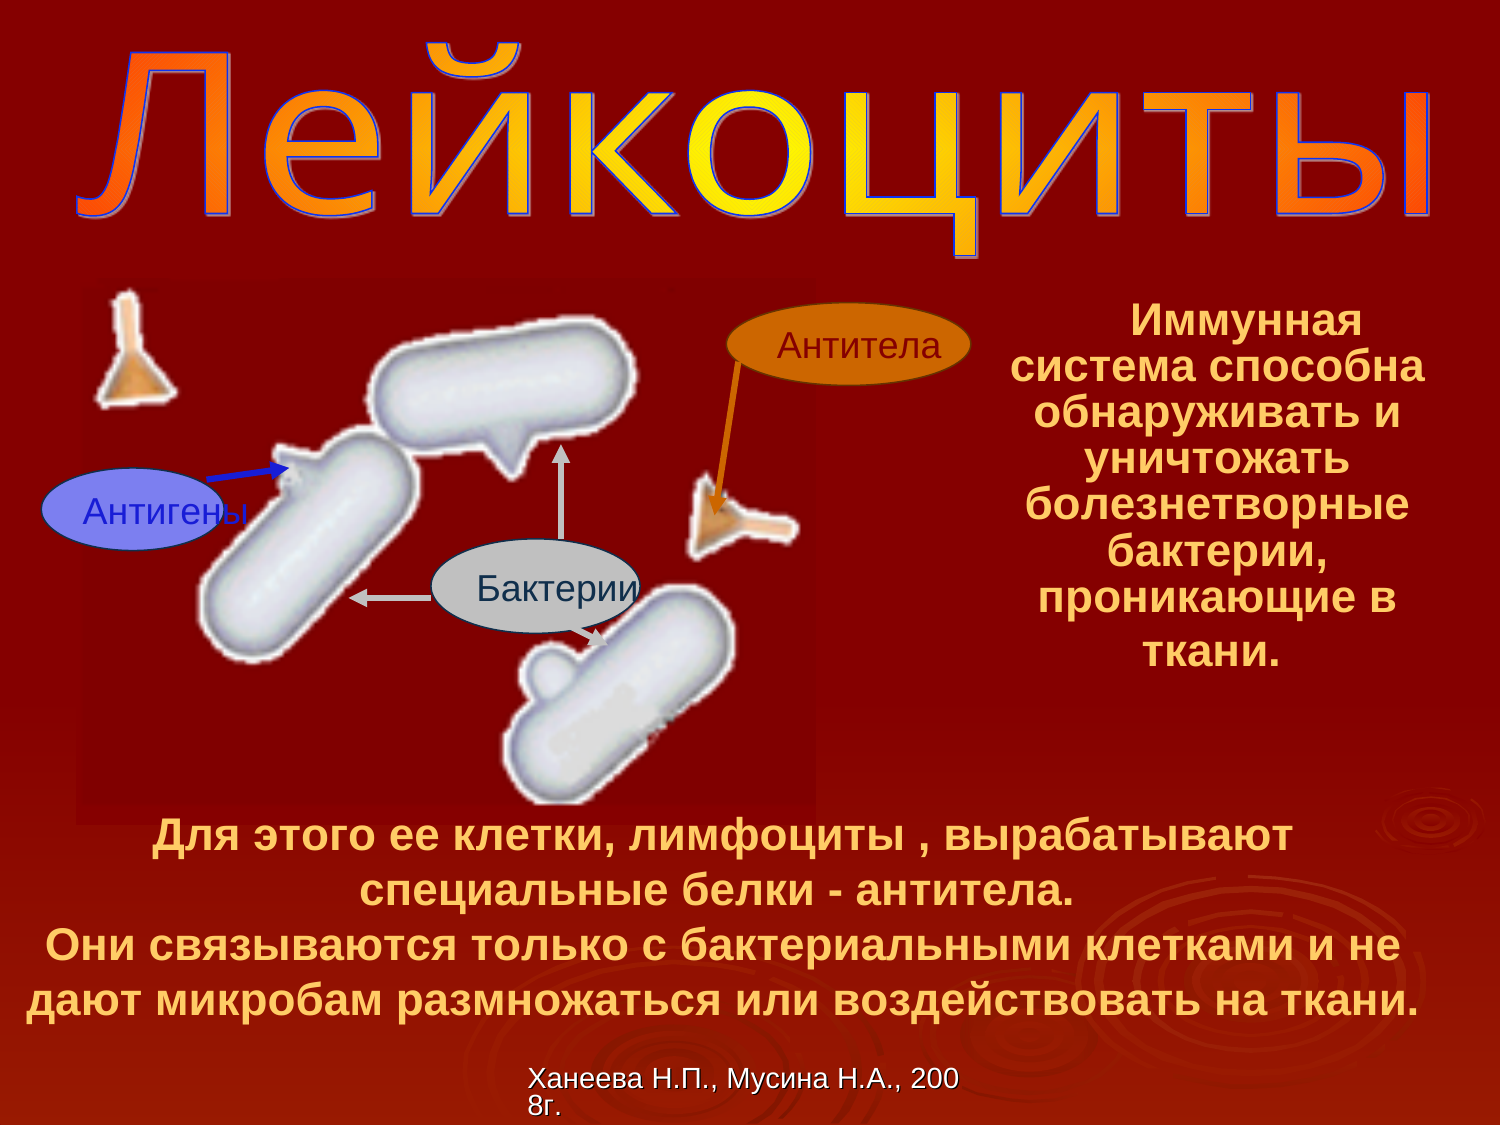

Лейкоциты
# Иммунная система способна обнаруживать и уничтожать болезнетворные бактерии, проникающие в ткани.
Антитела
Антигены
Бактерии
Для этого ее клетки, лимфоциты , вырабатывают специальные белки - антитела.
Они связываются только с бактериальными клетками и не дают микробам размножаться или воздействовать на ткани.
Ханеева Н.П., Мусина Н.А., 2008г.